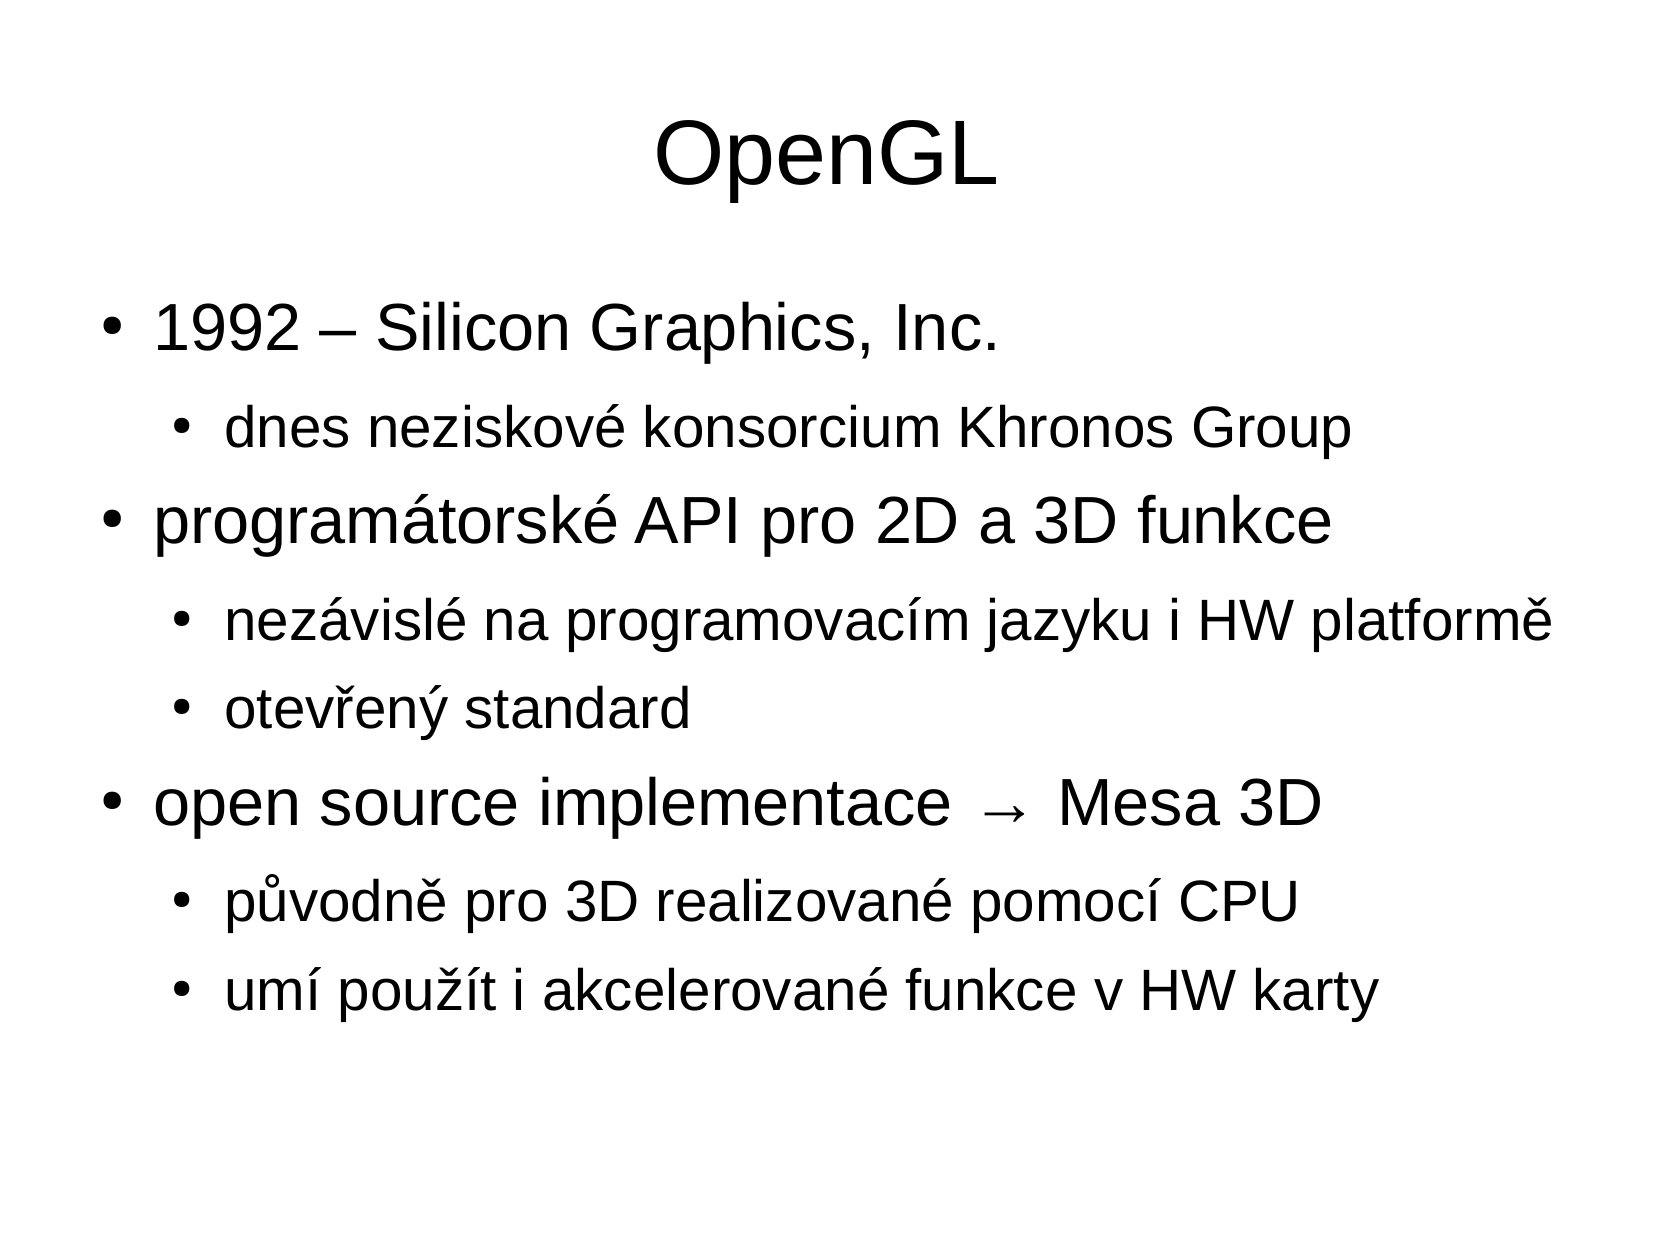

# OpenGL
1992 – Silicon Graphics, Inc.
dnes neziskové konsorcium Khronos Group
programátorské API pro 2D a 3D funkce
nezávislé na programovacím jazyku i HW platformě
otevřený standard
open source implementace → Mesa 3D
původně pro 3D realizované pomocí CPU
umí použít i akcelerované funkce v HW karty